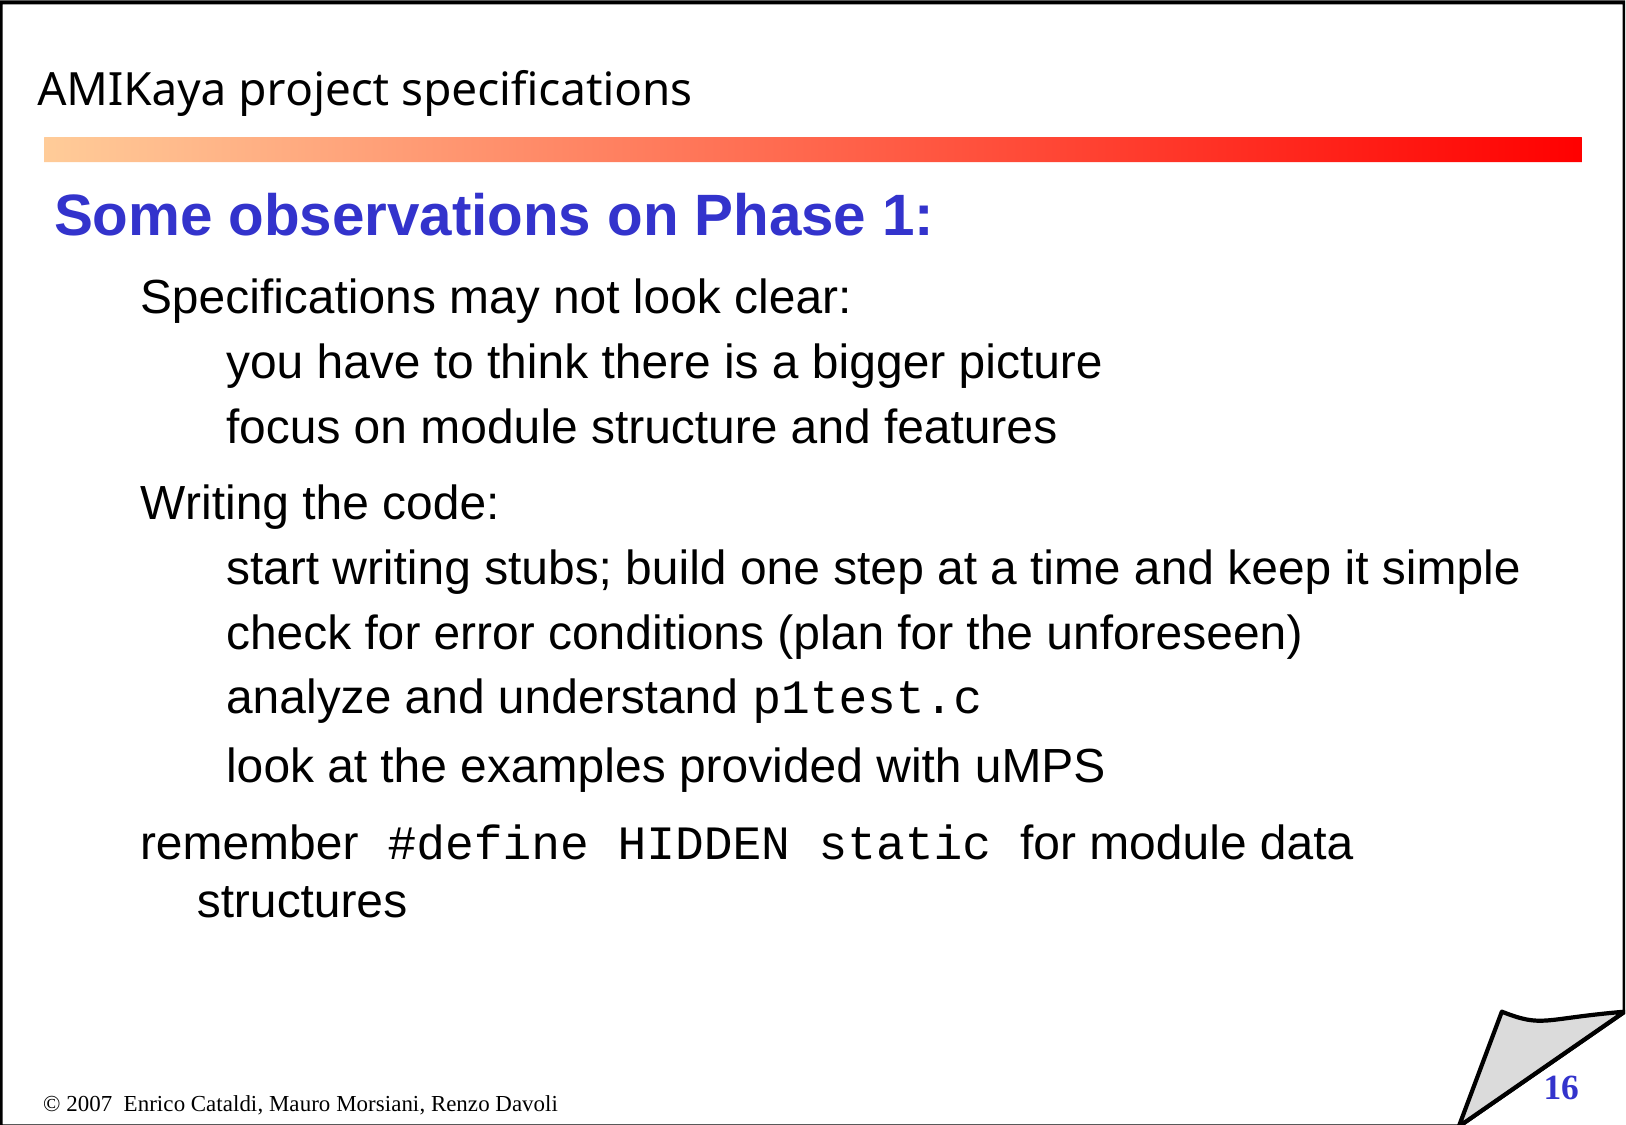

# AMIKaya project specifications
Some observations on Phase 1:
Specifications may not look clear:
you have to think there is a bigger picture
focus on module structure and features
Writing the code:
start writing stubs; build one step at a time and keep it simple
check for error conditions (plan for the unforeseen)
analyze and understand p1test.c
look at the examples provided with uMPS
remember #define HIDDEN static for module data structures